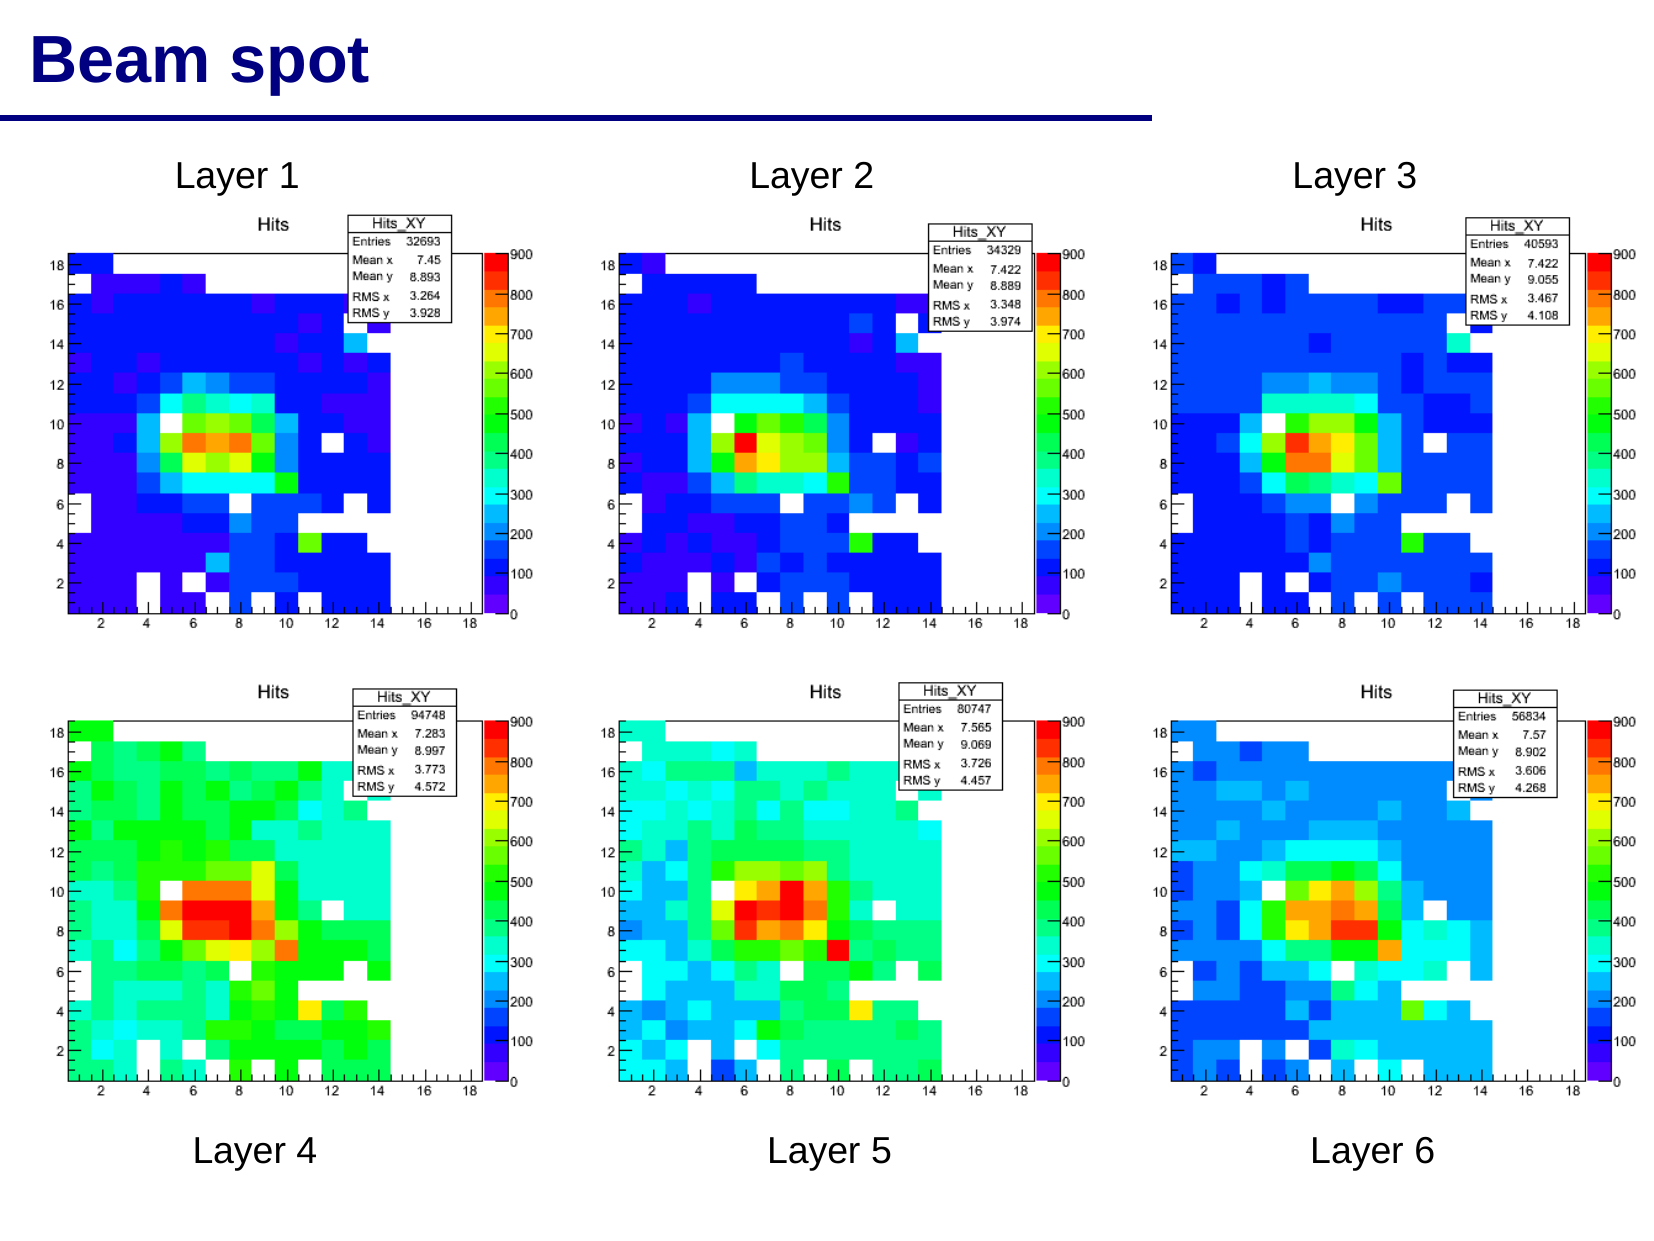

# Beam spot
 Layer 1 Layer 2 Layer 3
 Layer 4 Layer 5 Layer 6